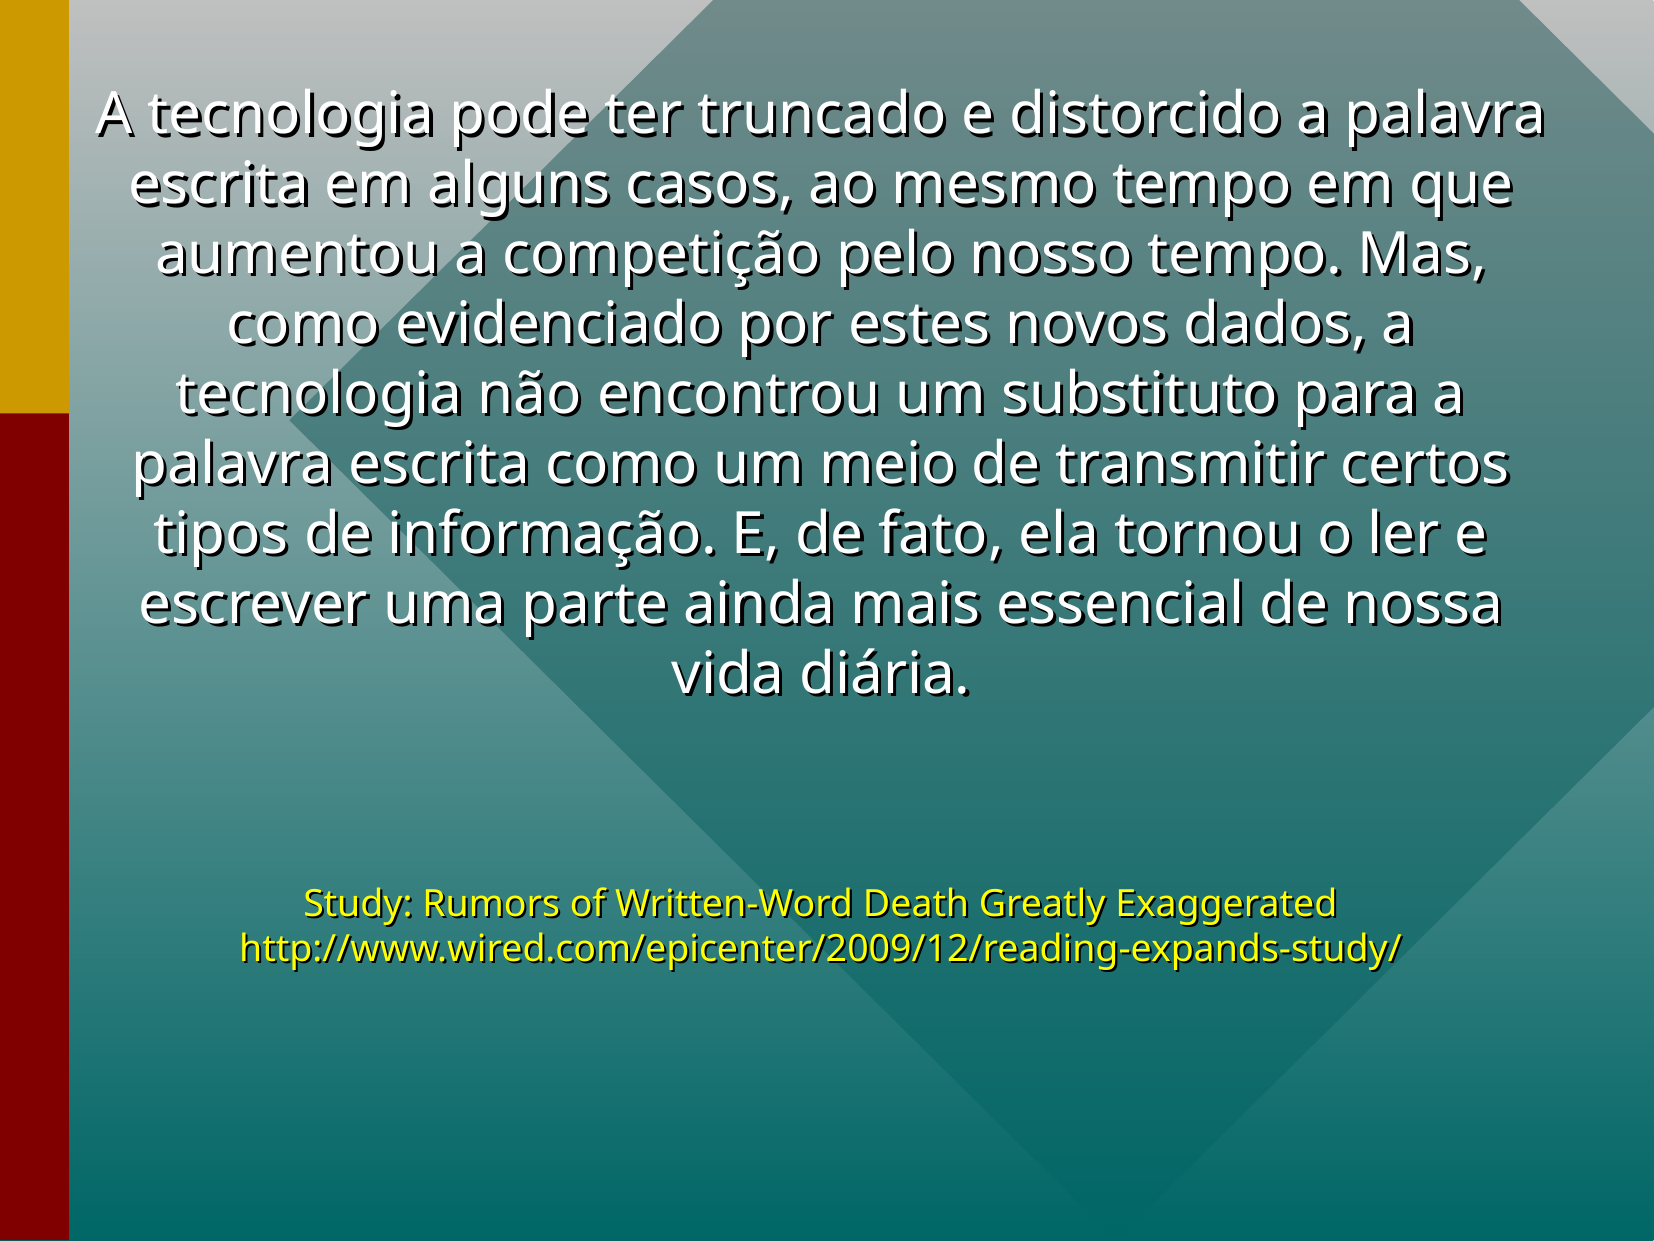

# A tecnologia pode ter truncado e distorcido a palavra escrita em alguns casos, ao mesmo tempo em que aumentou a competição pelo nosso tempo. Mas, como evidenciado por estes novos dados, a tecnologia não encontrou um substituto para a palavra escrita como um meio de transmitir certos tipos de informação. E, de fato, ela tornou o ler e escrever uma parte ainda mais essencial de nossa vida diária.
Study: Rumors of Written-Word Death Greatly Exaggeratedhttp://www.wired.com/epicenter/2009/12/reading-expands-study/